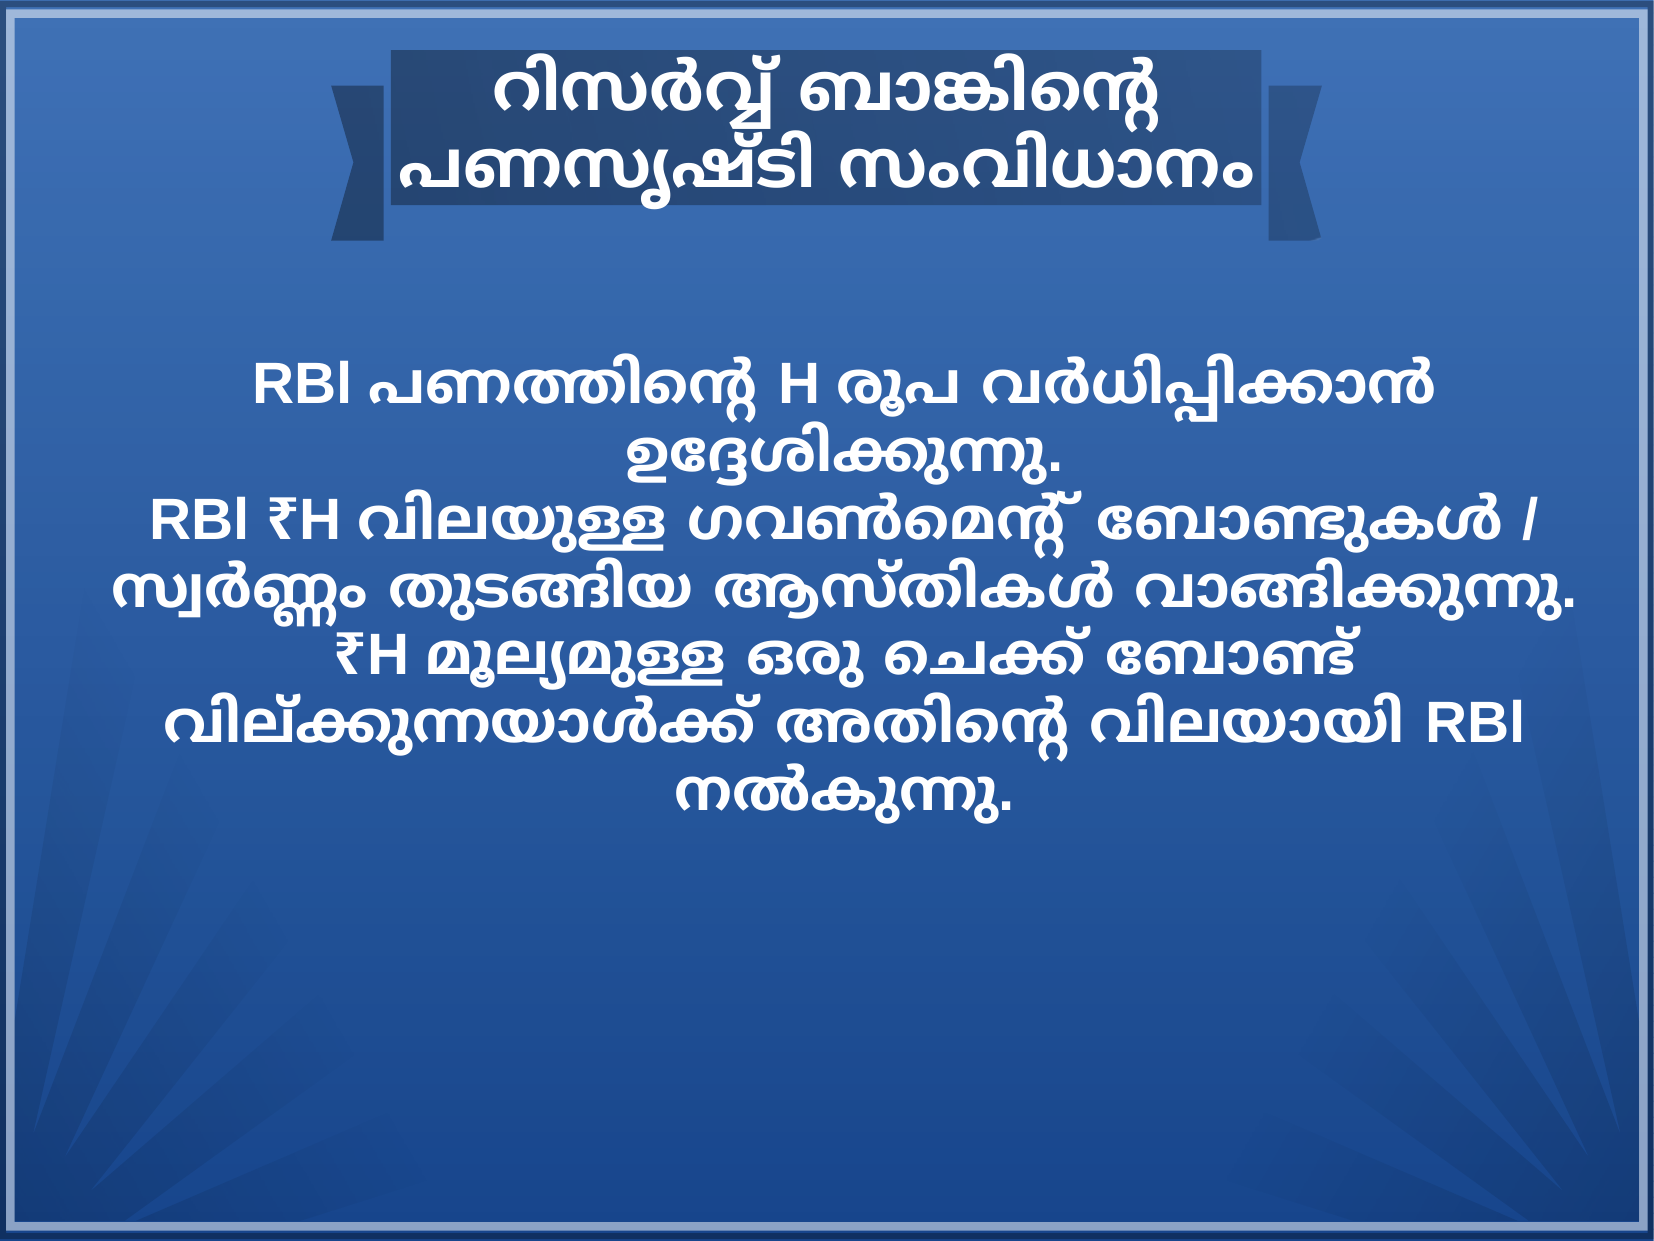

# റിസർവ്വ് ബാങ്കിന്റെ പണസൃഷ്ടി സംവിധാനം
RBl പണത്തിന്റെ H രൂപ വർധിപ്പിക്കാൻ ഉദ്ദേശിക്കുന്നു.
RBl ₹H വിലയുള്ള ഗവൺമെന്റ് ബോണ്ടുകൾ / സ്വർണ്ണം തുടങ്ങിയ ആസ്തികൾ വാങ്ങിക്കുന്നു.
₹H മൂല്യമുള്ള ഒരു ചെക്ക് ബോണ്ട് വില്ക്കുന്നയാൾക്ക് അതിന്റെ വിലയായി RBl നൽകുന്നു.